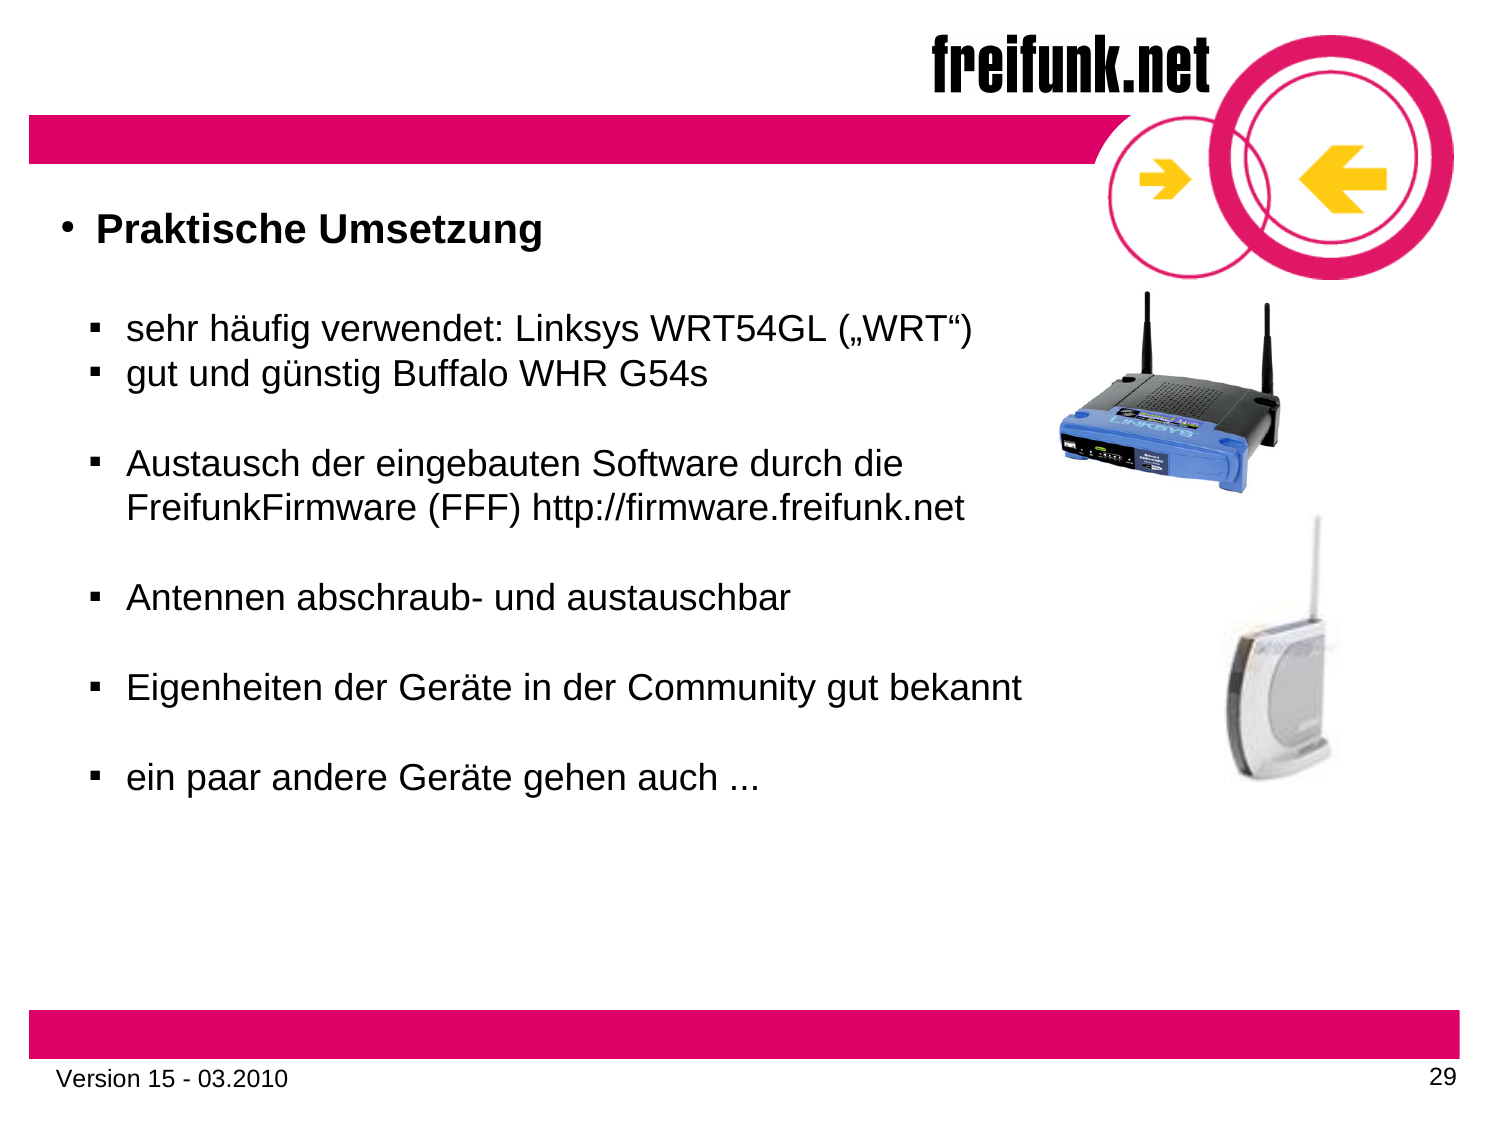

Praktische Umsetzung
sehr häufig verwendet: Linksys WRT54GL („WRT“)
gut und günstig Buffalo WHR G54s
Austausch der eingebauten Software durch die FreifunkFirmware (FFF) http://firmware.freifunk.net
Antennen abschraub- und austauschbar
Eigenheiten der Geräte in der Community gut bekannt
ein paar andere Geräte gehen auch ...
29
Version 15 - 03.2010